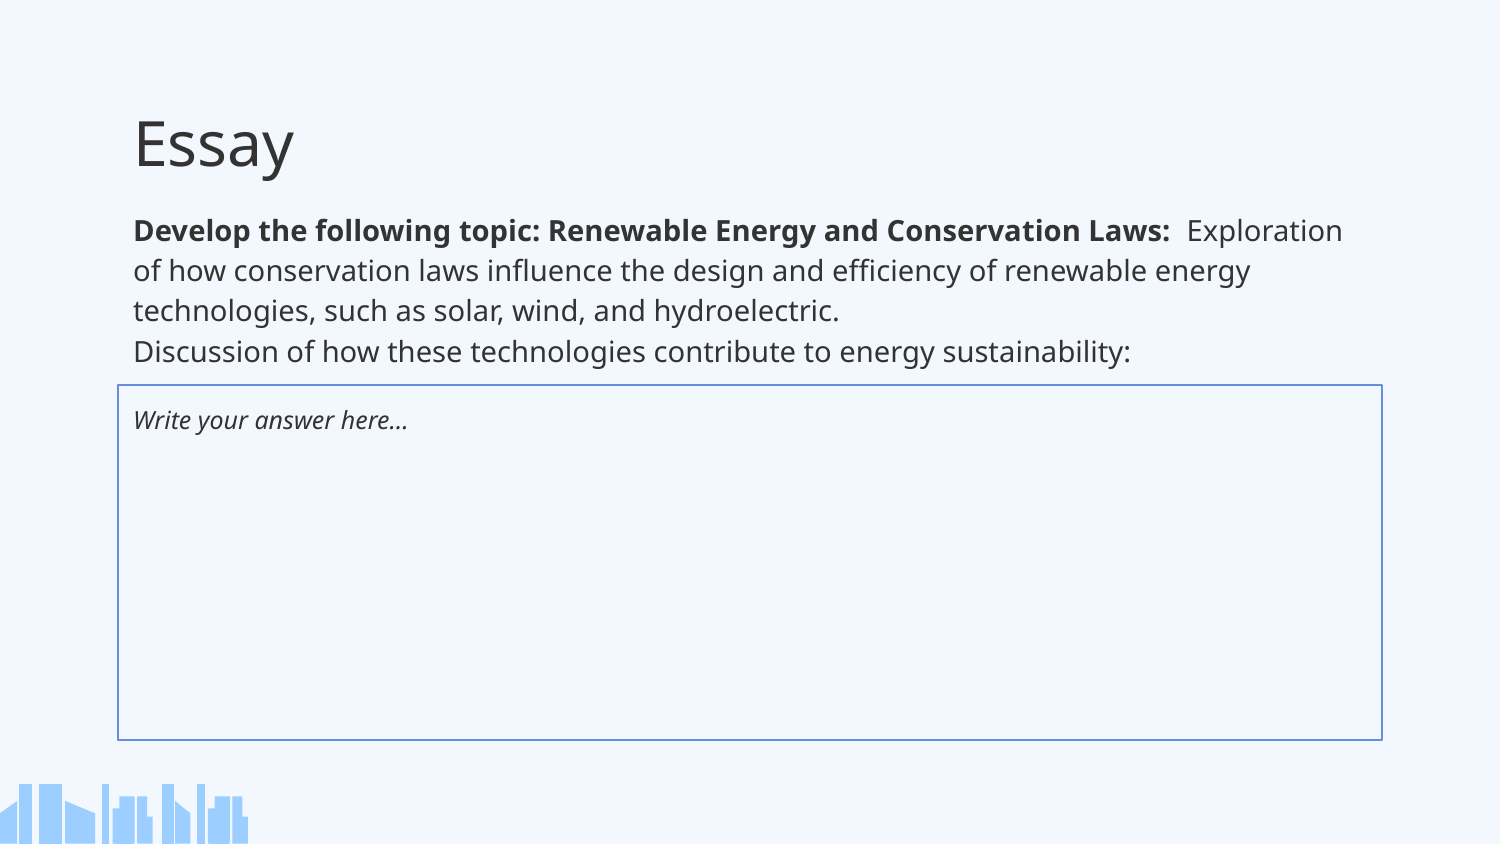

Essay
Develop the following topic: Renewable Energy and Conservation Laws: Exploration of how conservation laws influence the design and efficiency of renewable energy technologies, such as solar, wind, and hydroelectric.
Discussion of how these technologies contribute to energy sustainability:
# Write your answer here…